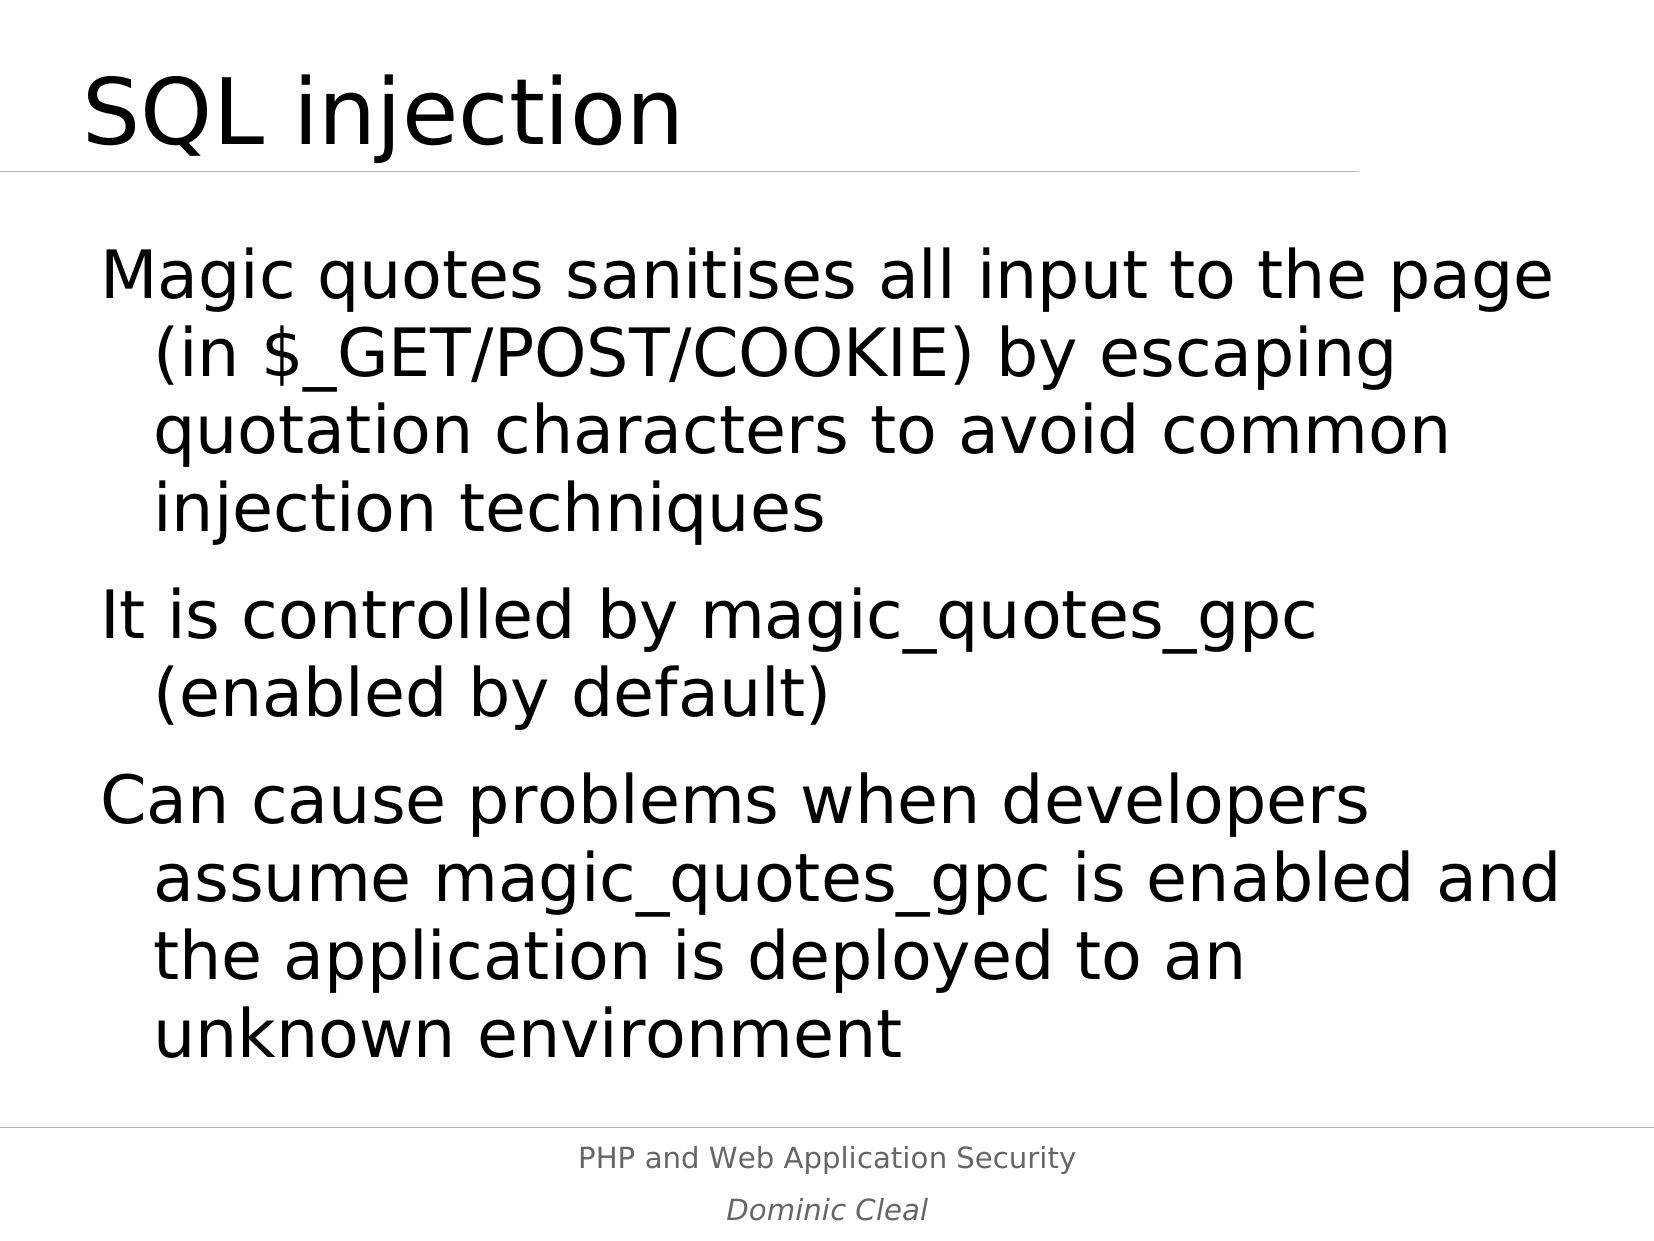

# SQL injection
Magic quotes sanitises all input to the page (in $_GET/POST/COOKIE) by escaping quotation characters to avoid common injection techniques
It is controlled by magic_quotes_gpc (enabled by default)
Can cause problems when developers assume magic_quotes_gpc is enabled and the application is deployed to an unknown environment
PHP and Web Application Security